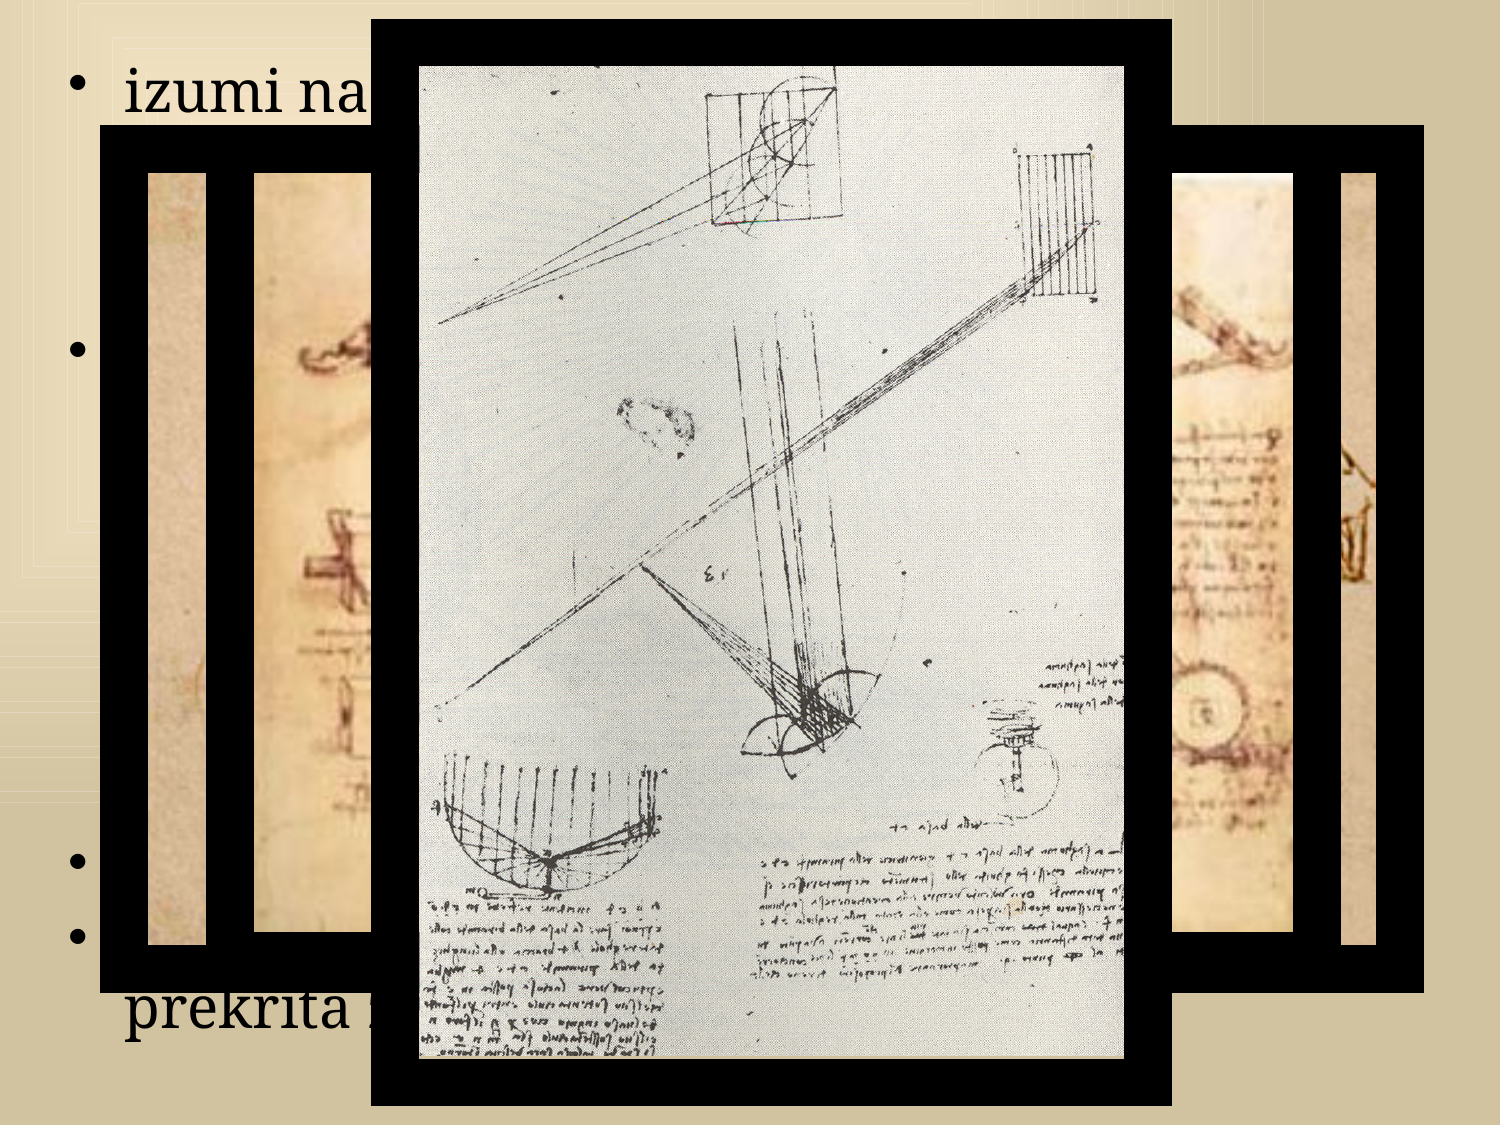

# izumi na vojaškem področju:
strojnica,
oklepljen tank na človeški ali konjski pogon,
kasetne bombe,
drugi izumi:
kroglični ležaj,
podmornica,
prvo mehanično računalo,
avtomobil na vzmetni pogon,
uporaba sončne energije, tako da bi z vboklimi zrcali segreval vodo,
namakalni sistem za lombardsko planoto,
Sonce in Luna krožita okrog Zemlje,
Luna odbija Sončevo svetlobo zato, ker je prekrita z vodo.